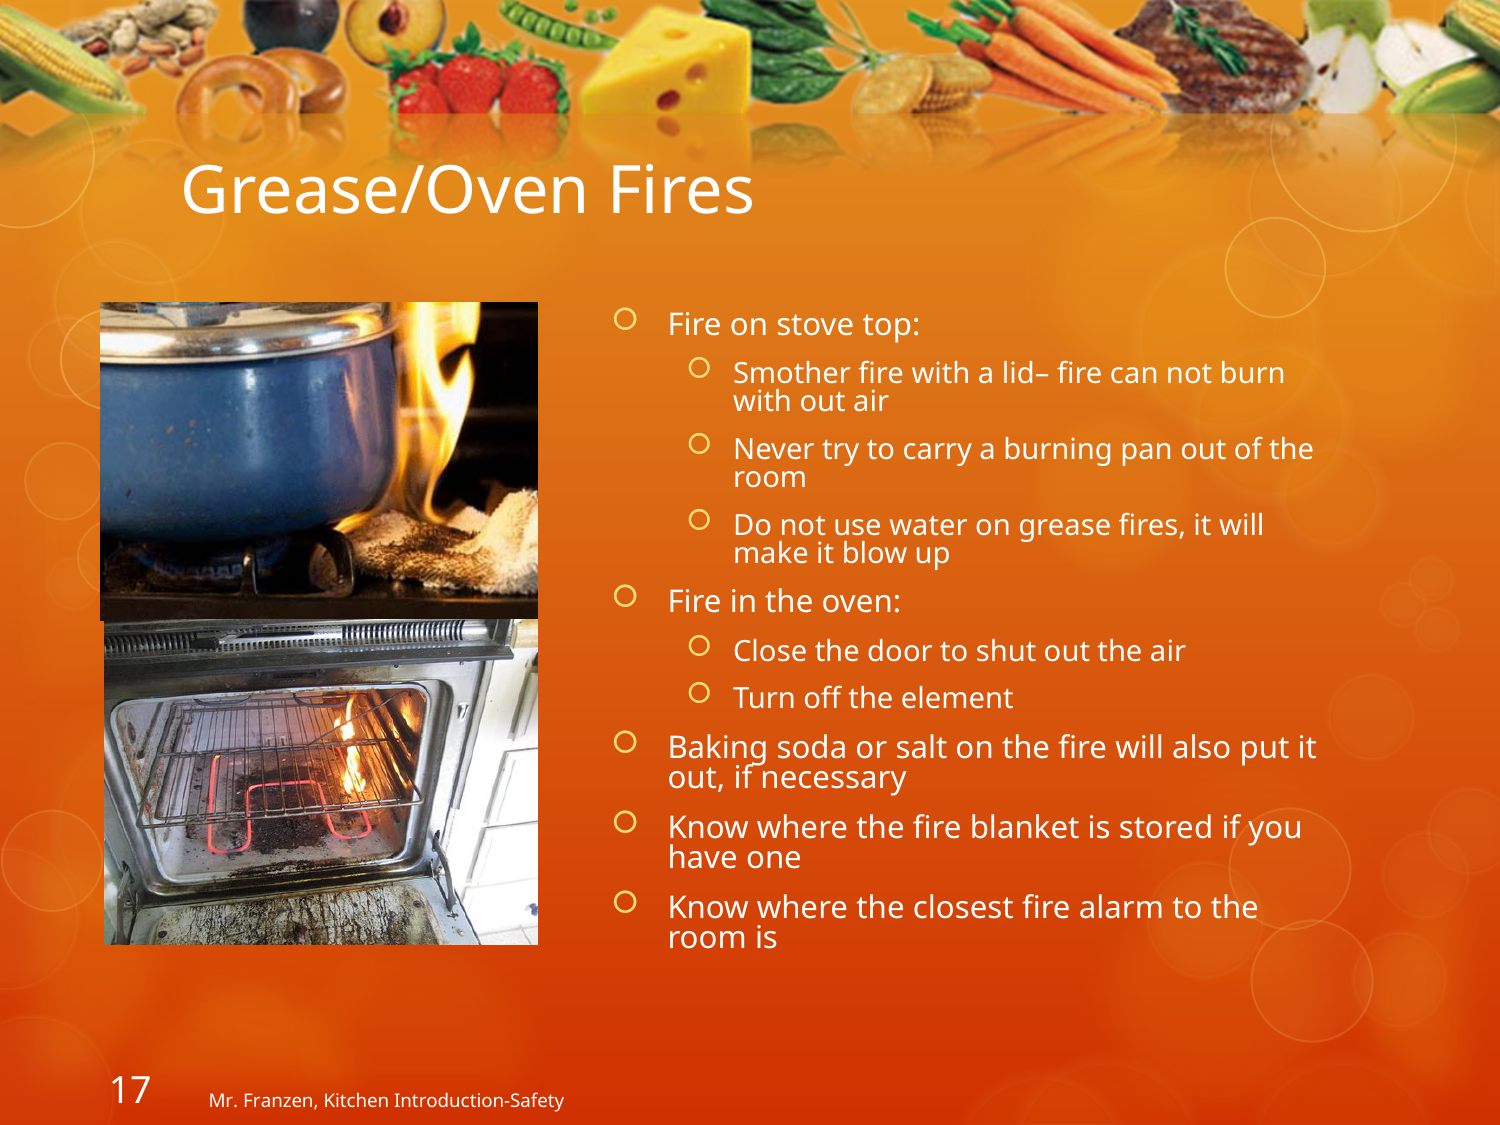

# Grease/Oven Fires
Fire on stove top:
Smother fire with a lid– fire can not burn with out air
Never try to carry a burning pan out of the room
Do not use water on grease fires, it will make it blow up
Fire in the oven:
Close the door to shut out the air
Turn off the element
Baking soda or salt on the fire will also put it out, if necessary
Know where the fire blanket is stored if you have one
Know where the closest fire alarm to the room is
Mr. Franzen, Kitchen Introduction-Safety